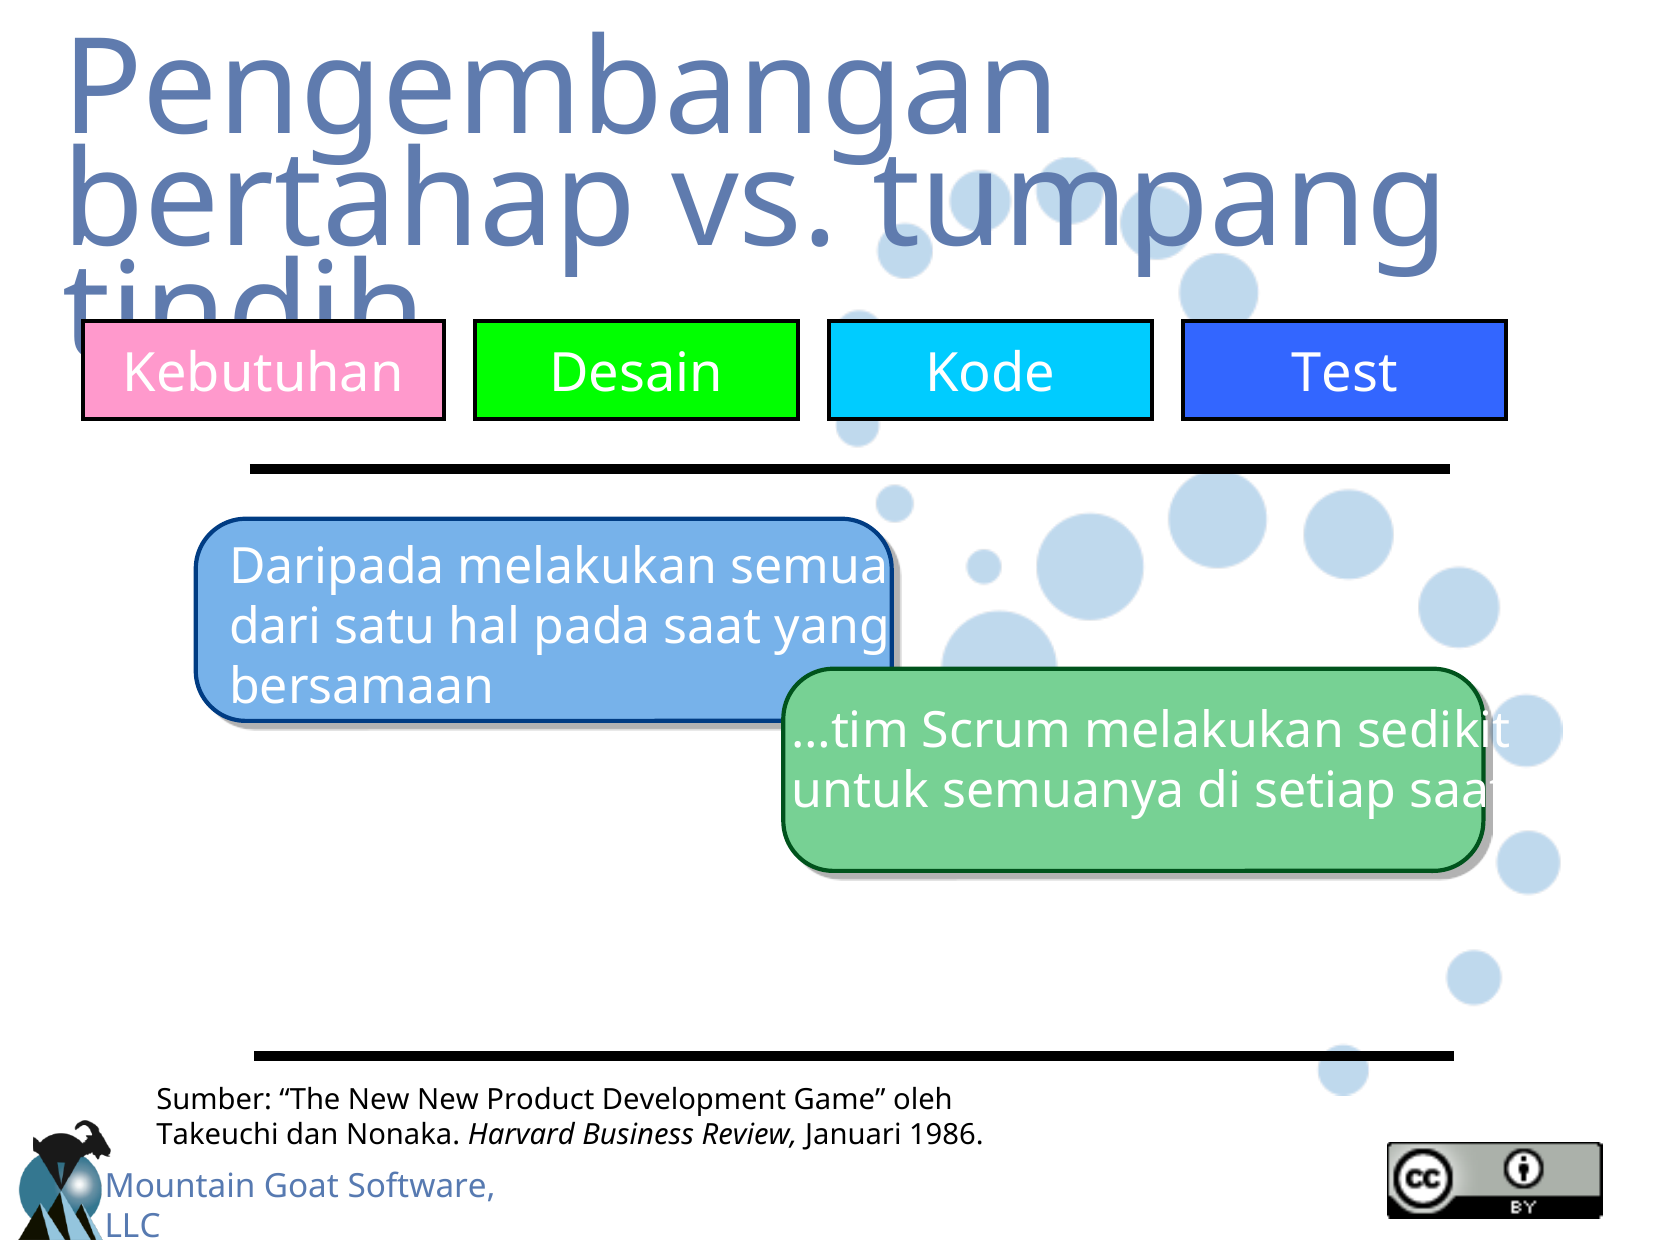

# Pengembangan bertahap vs. tumpang tindih
Kebutuhan
Desain
Kode
Test
Daripada melakukan semua dari satu hal pada saat yang bersamaan
…tim Scrum melakukan sedikit untuk semuanya di setiap saat
Sumber: “The New New Product Development Game” oleh Takeuchi dan Nonaka. Harvard Business Review, Januari 1986.